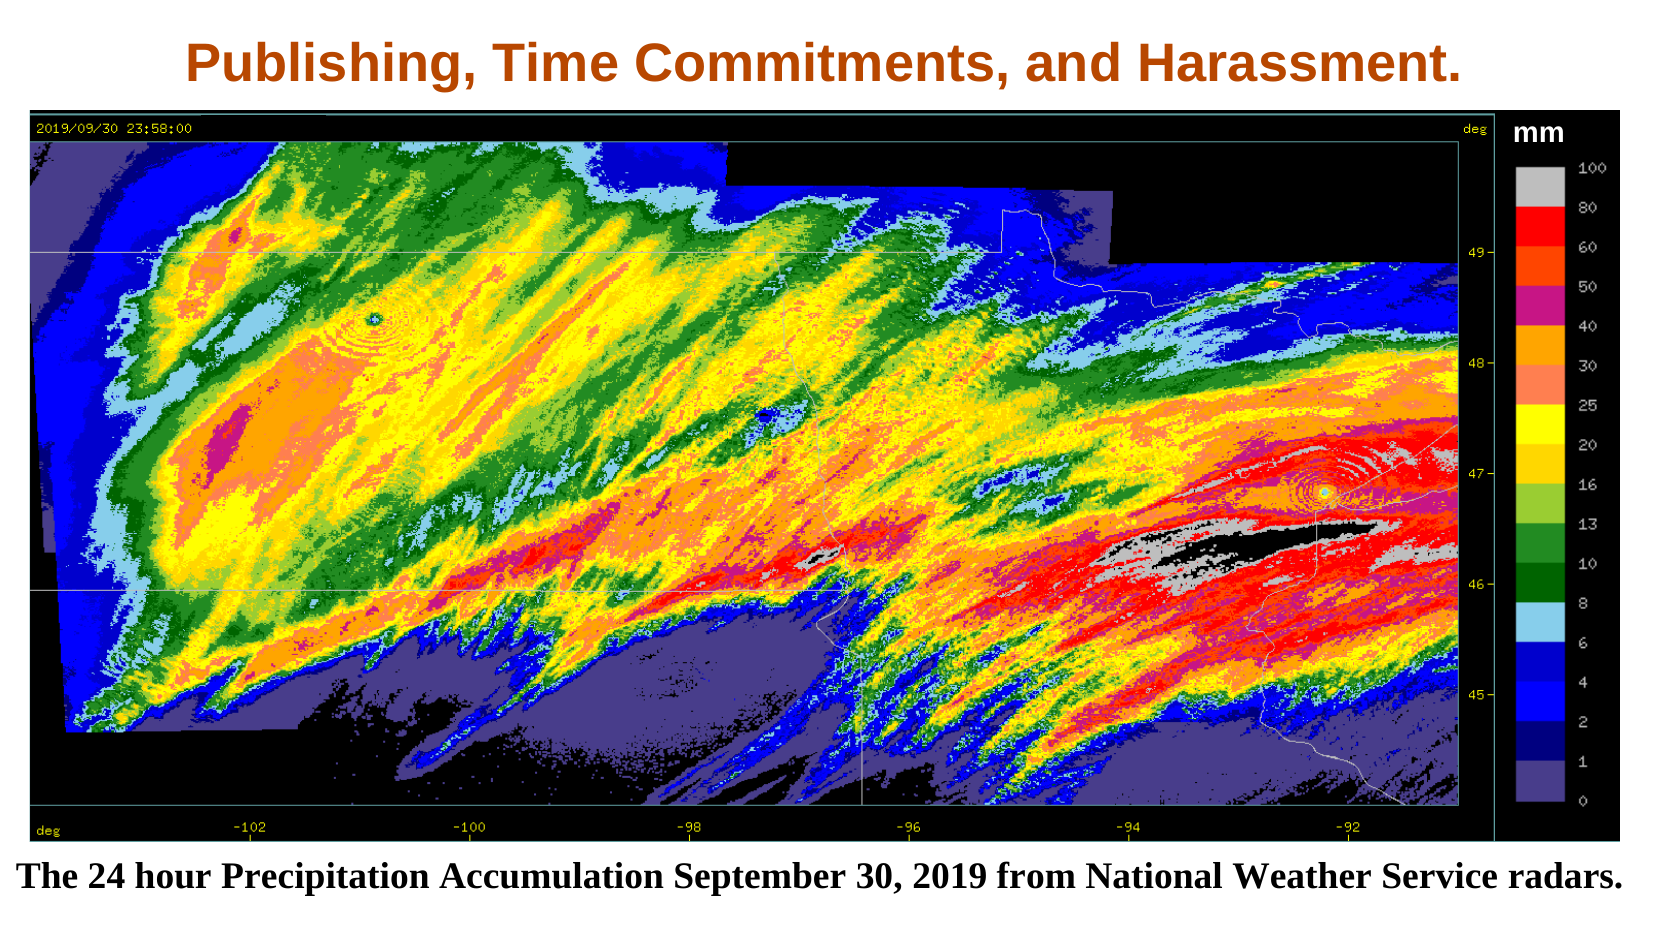

Publishing, Time Commitments, and Harassment.
mm
The 24 hour Precipitation Accumulation September 30, 2019 from National Weather Service radars.